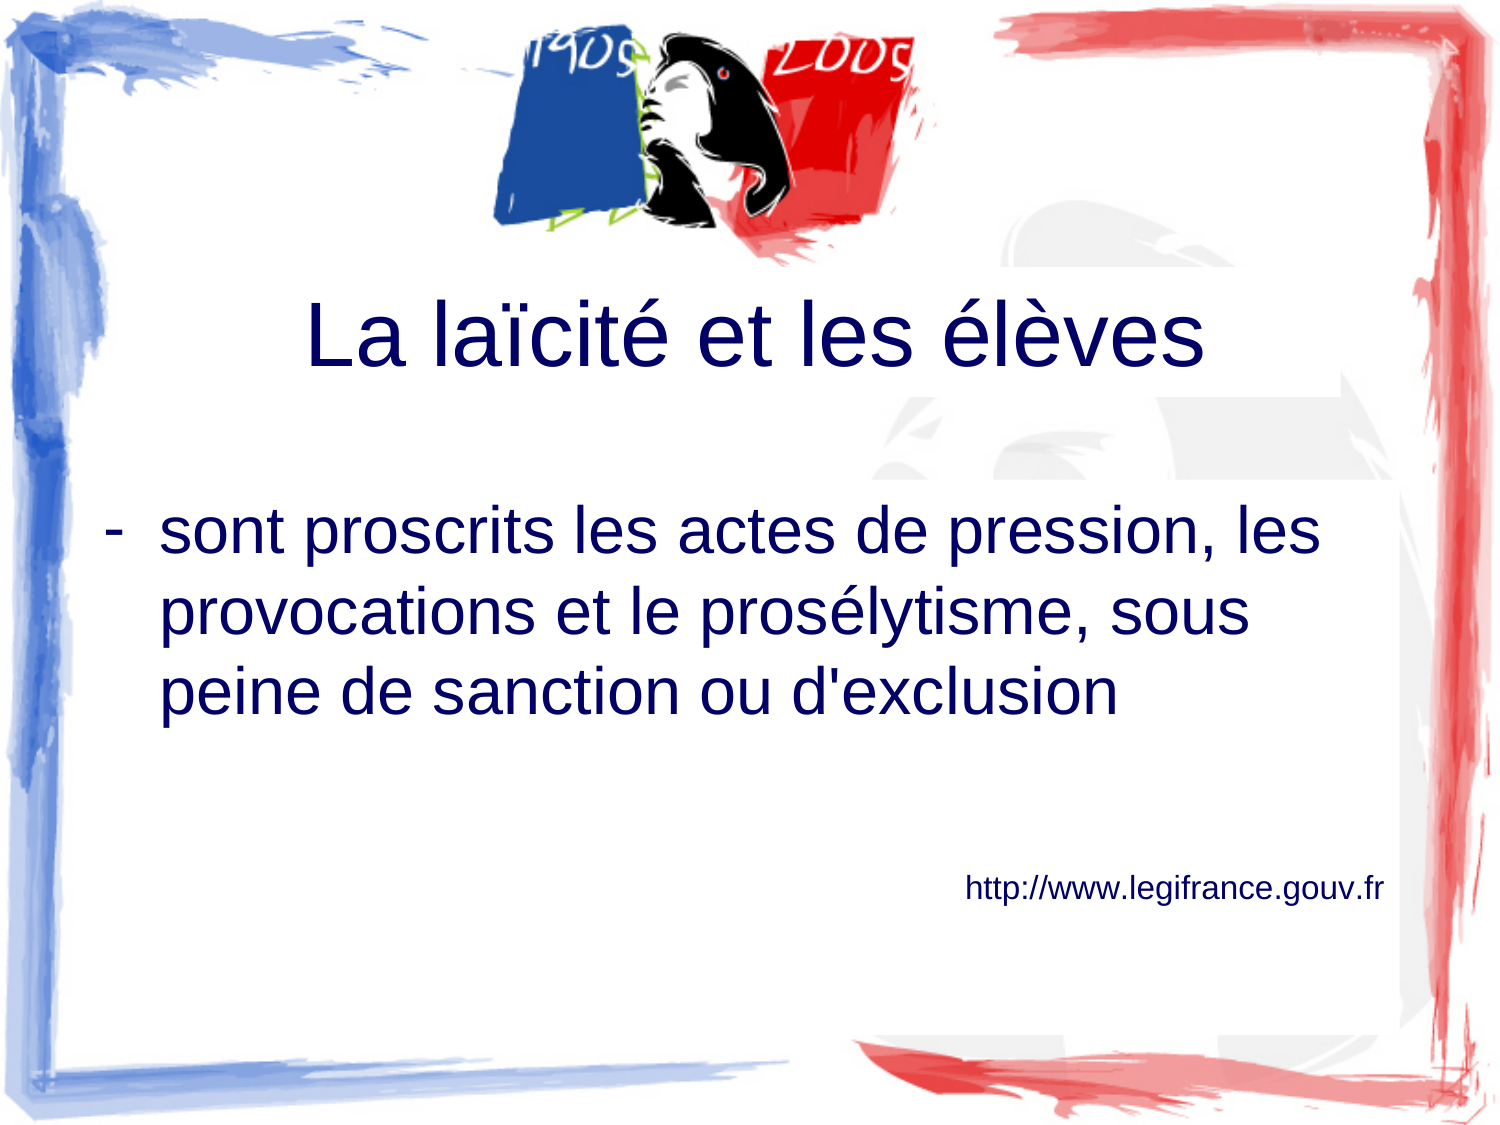

# La laïcité et les élèves
sont proscrits les actes de pression, les provocations et le prosélytisme, sous peine de sanction ou d'exclusion
 http://www.legifrance.gouv.fr